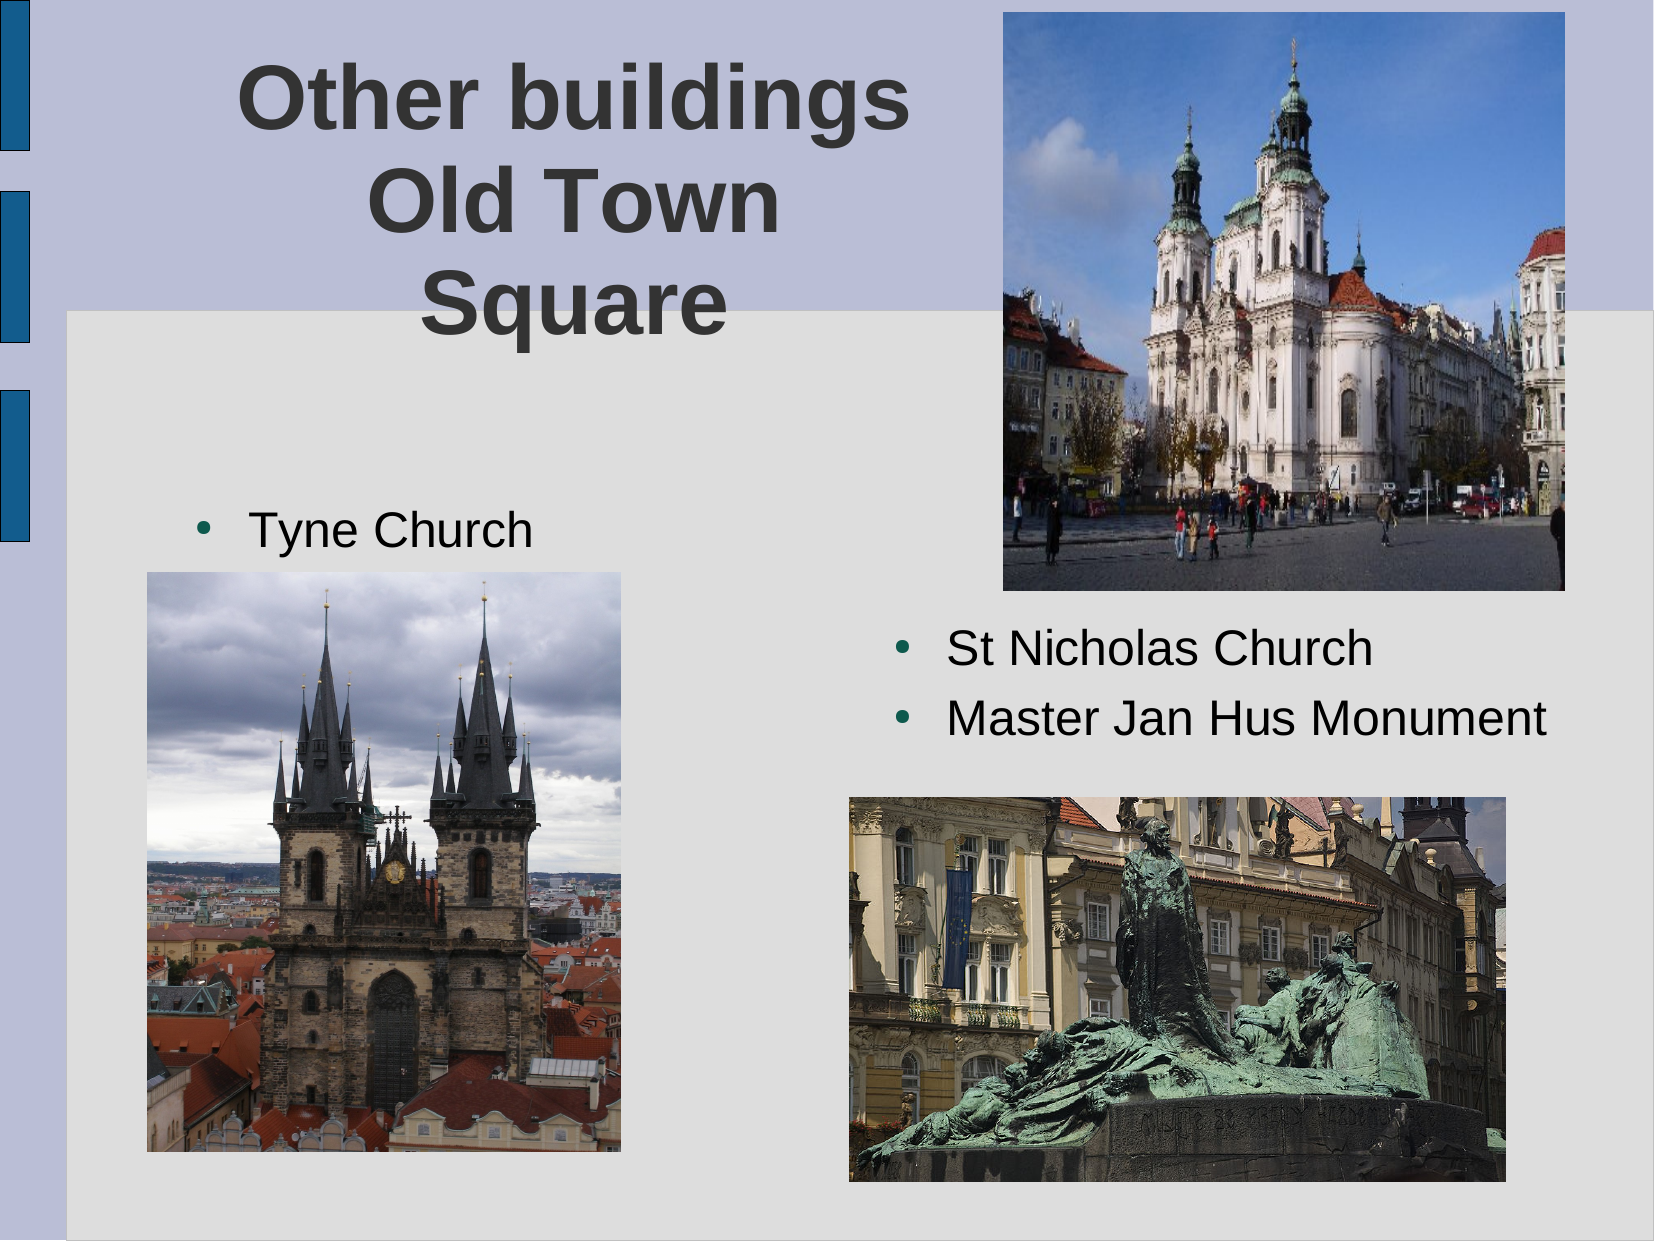

# Other buildings Old Town Square
Tyne Church
St Nicholas Church
Master Jan Hus Monument